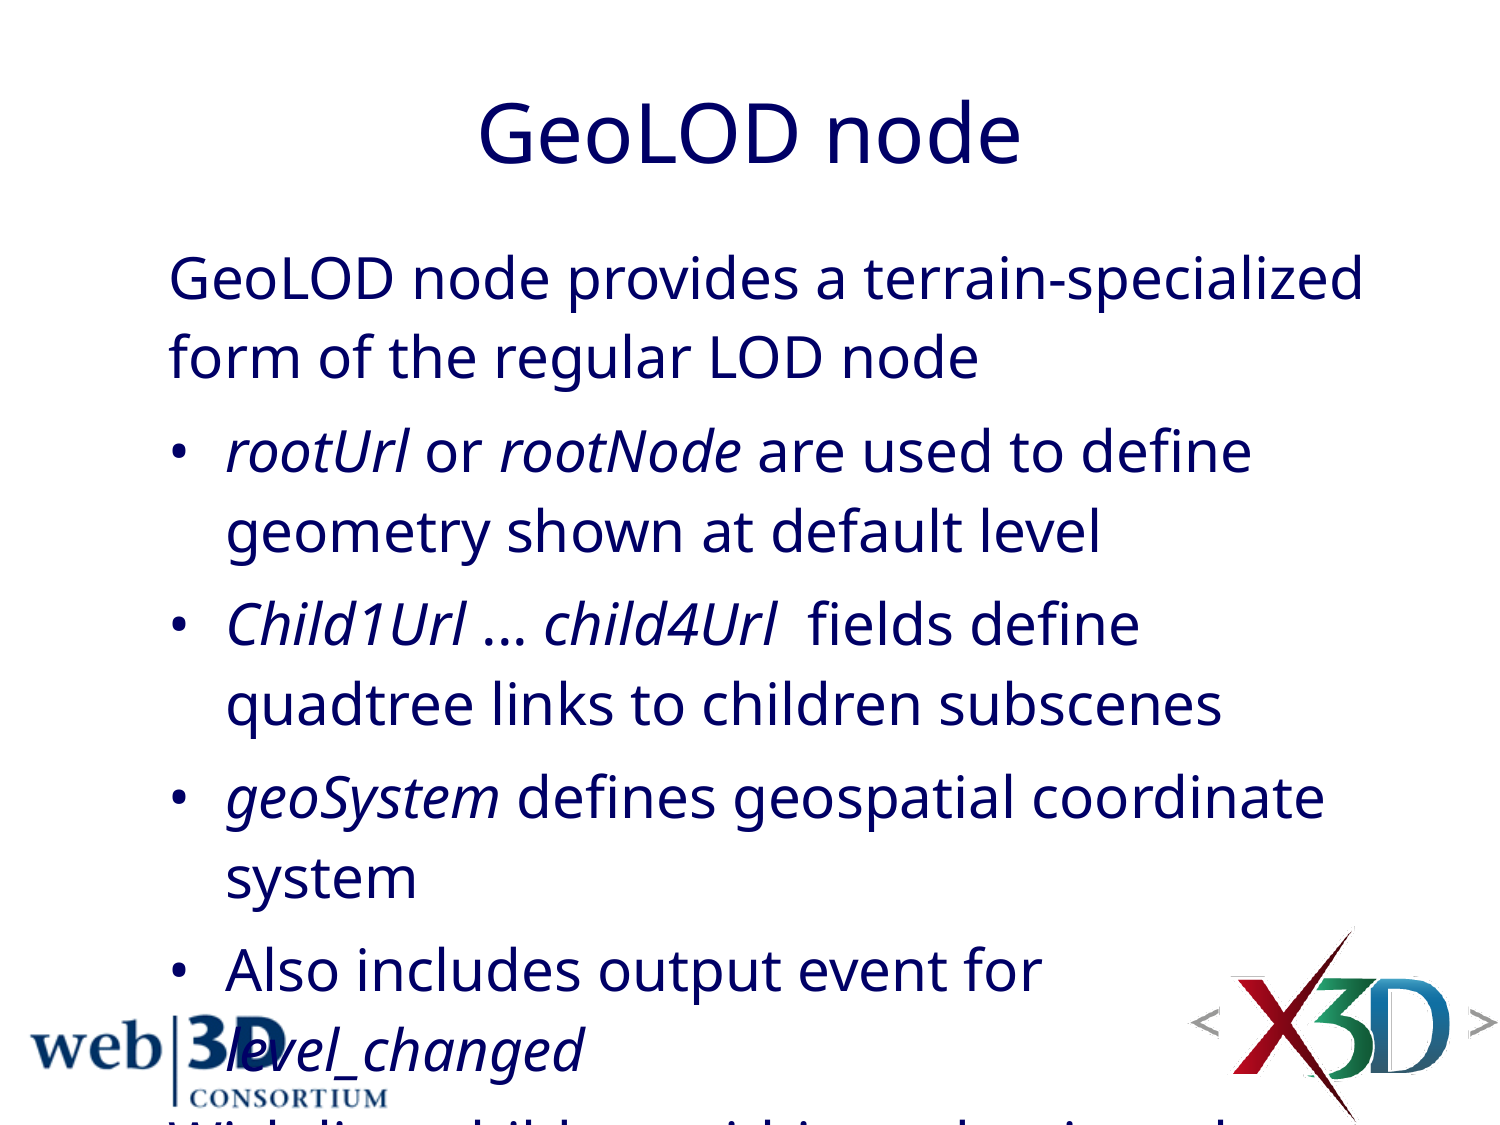

# GeoLOD node
GeoLOD node provides a terrain-specialized form of the regular LOD node
rootUrl or rootNode are used to define geometry shown at default level
Child1Url ... child4Url fields define quadtree links to children subscenes
geoSystem defines geospatial coordinate system
Also includes output event for level_changed
Wish list: children within node, vice urls